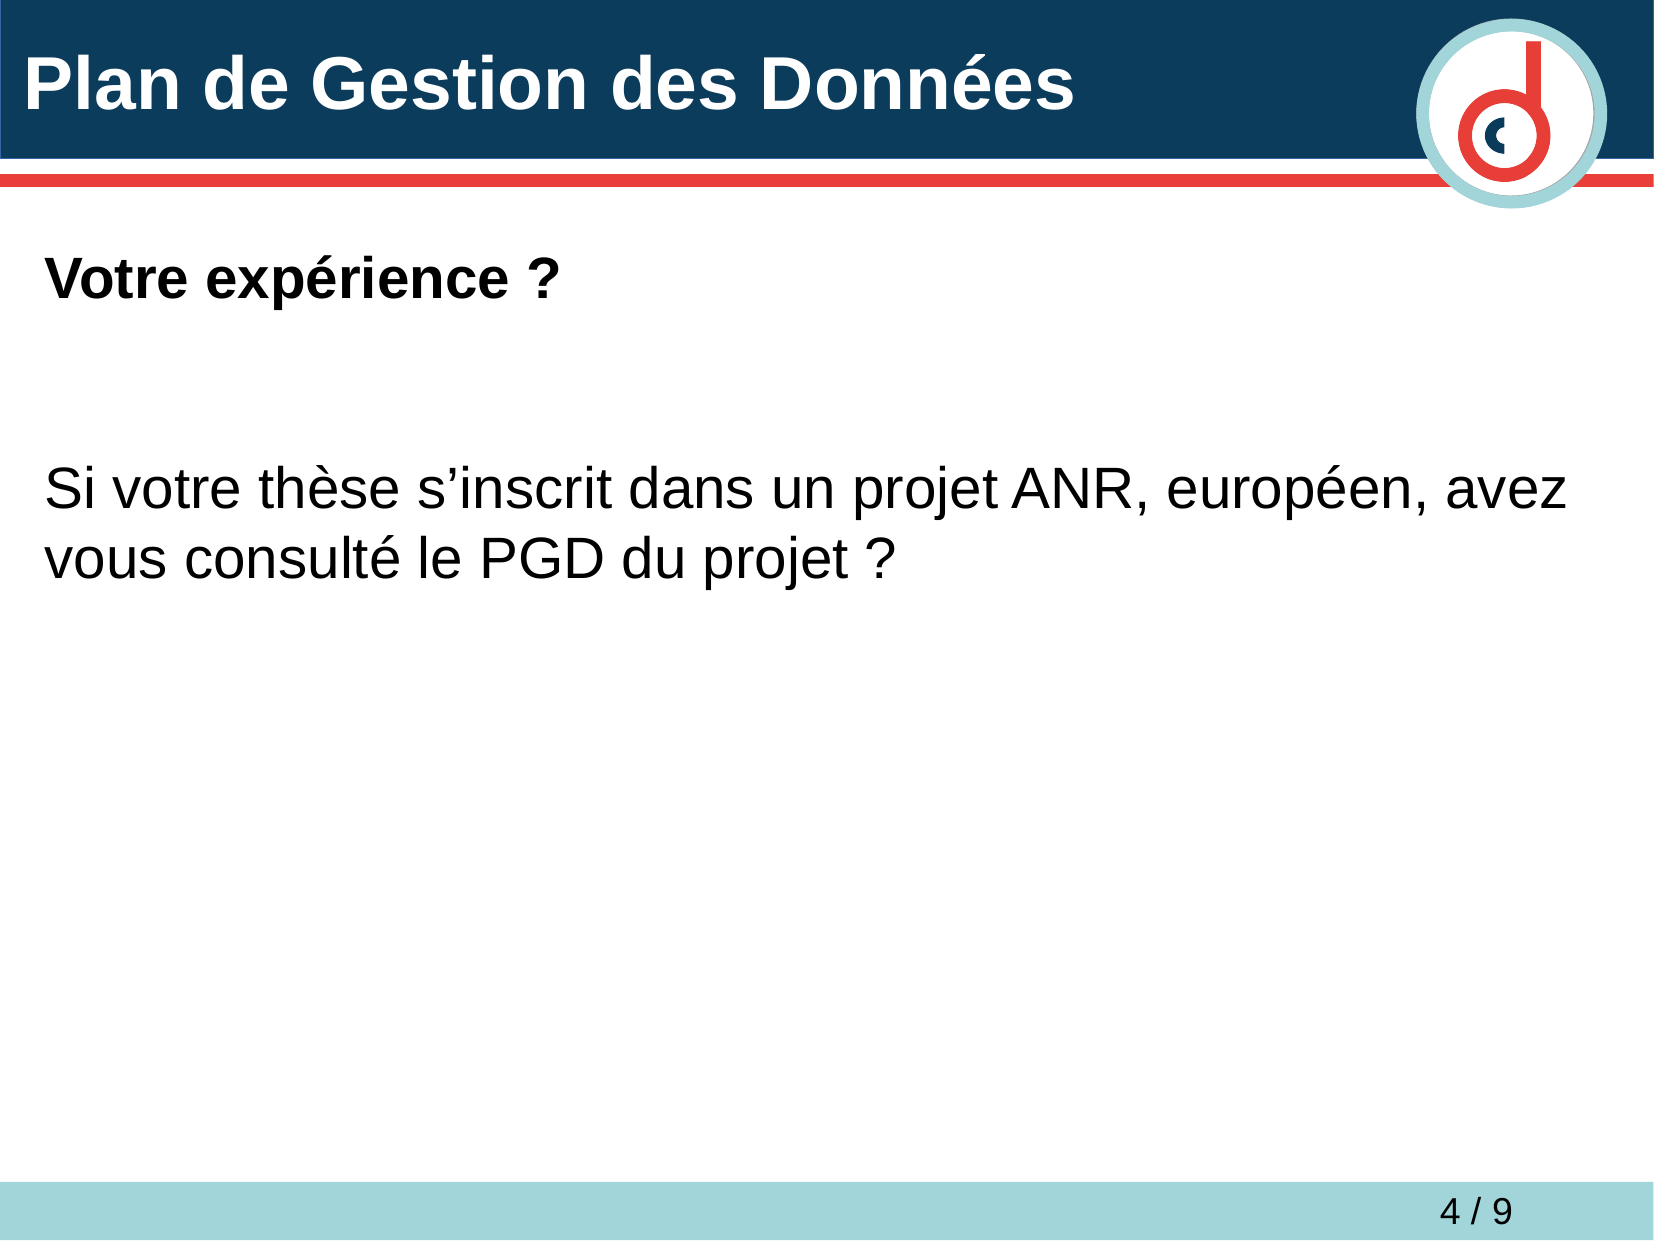

# Plan de Gestion des Données
Votre expérience ?
Si votre thèse s’inscrit dans un projet ANR, européen, avez vous consulté le PGD du projet ?